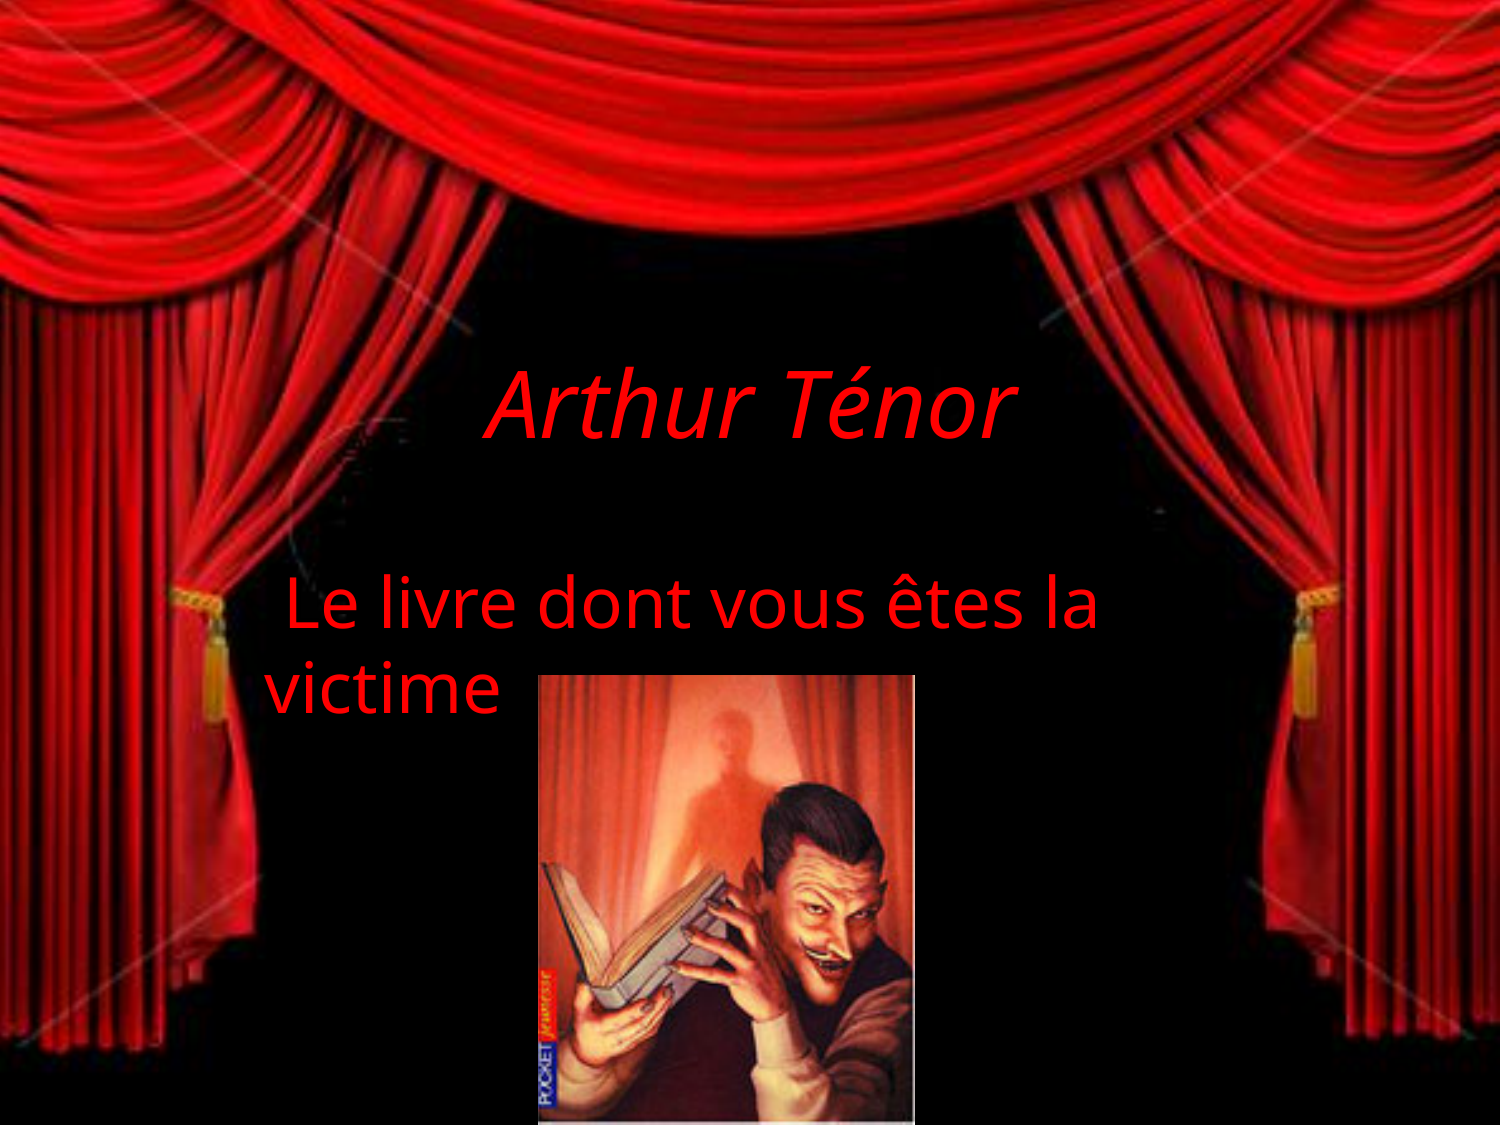

# Arthur Ténor
 Le livre dont vous êtes la victime
14/03/11